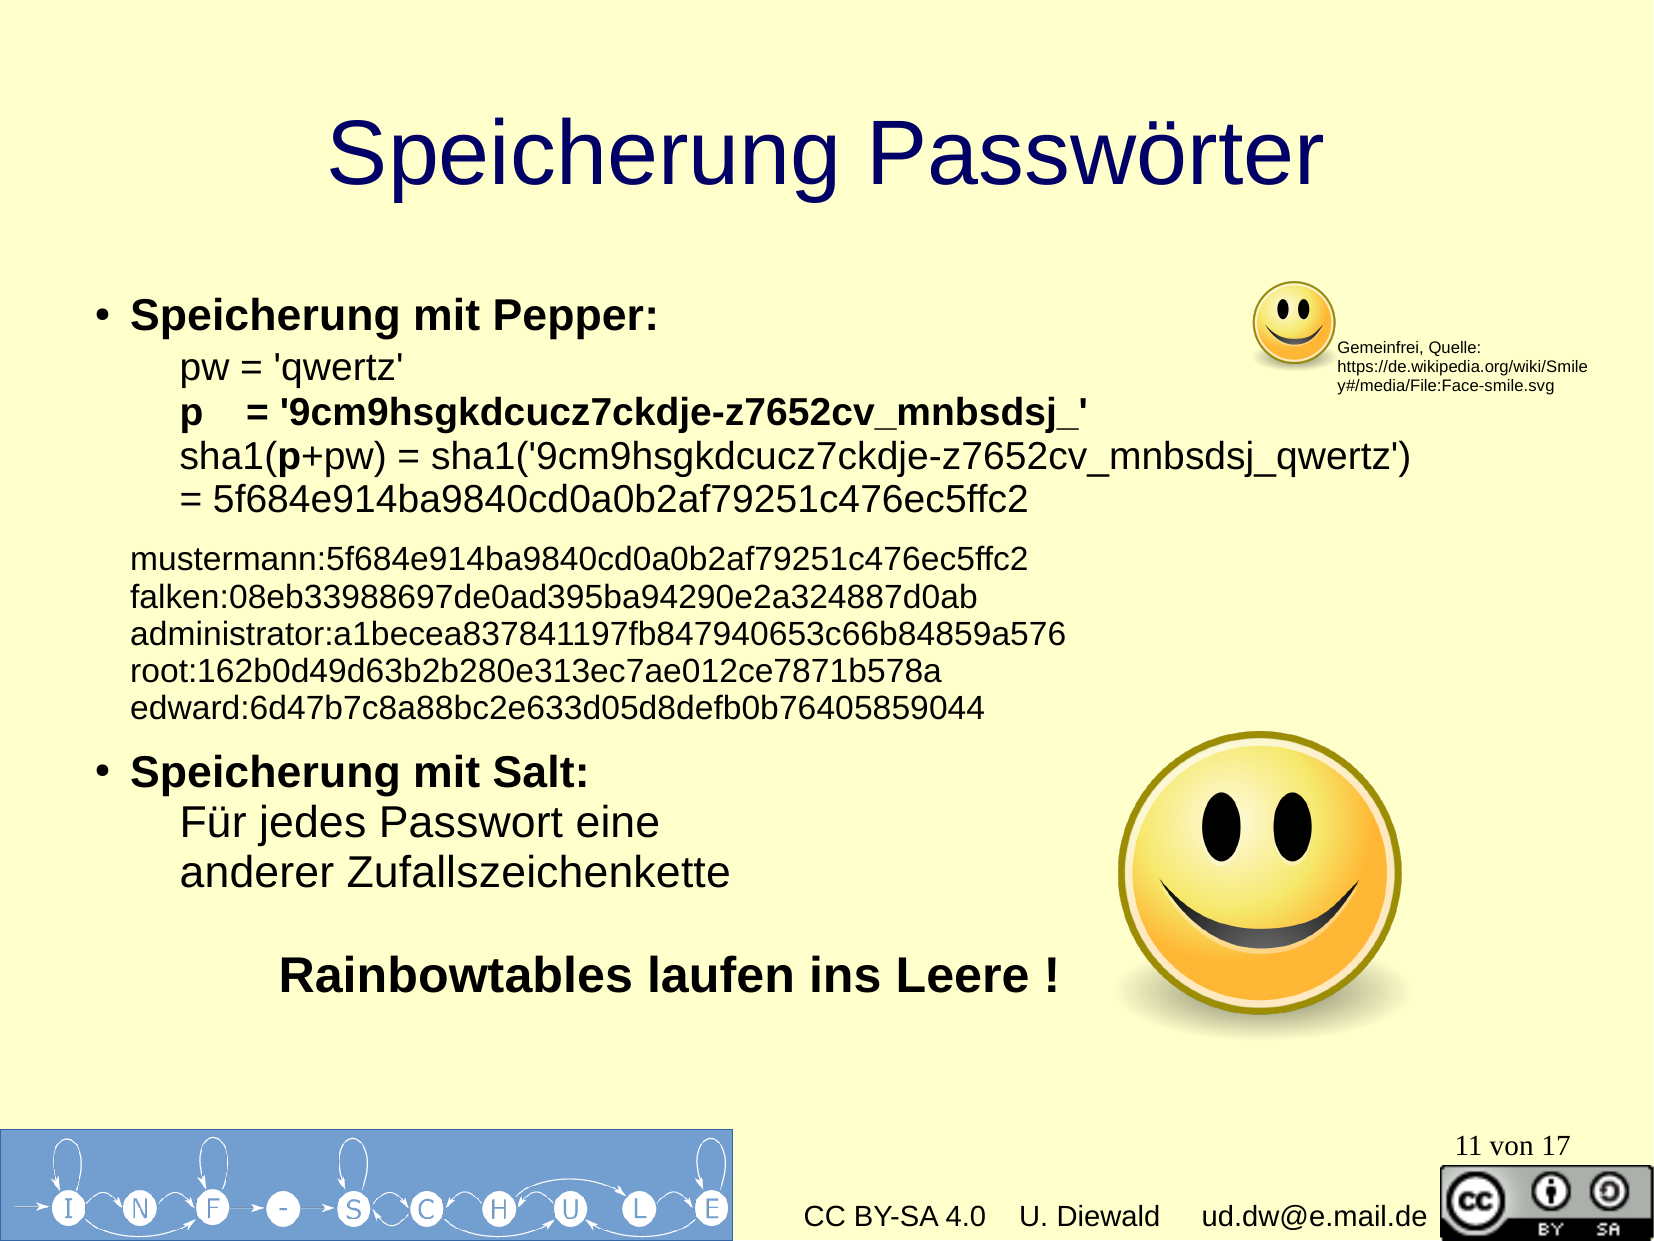

# Speicherung Passwörter
Speicherung mit Pepper:
	pw = 'qwertz'
	p = '9cm9hsgkdcucz7ckdje-z7652cv_mnbsdsj_'
	sha1(p+pw) = sha1('9cm9hsgkdcucz7ckdje-z7652cv_mnbsdsj_qwertz')
						= 5f684e914ba9840cd0a0b2af79251c476ec5ffc2
mustermann:5f684e914ba9840cd0a0b2af79251c476ec5ffc2
falken:08eb33988697de0ad395ba94290e2a324887d0ab
administrator:a1becea837841197fb847940653c66b84859a576
root:162b0d49d63b2b280e313ec7ae012ce7871b578a
edward:6d47b7c8a88bc2e633d05d8defb0b76405859044
Speicherung mit Salt:
	Für jedes Passwort eine
	anderer Zufallszeichenkette
				 				Rainbowtables laufen ins Leere !
Gemeinfrei, Quelle: https://de.wikipedia.org/wiki/Smiley#/media/File:Face-smile.svg
11